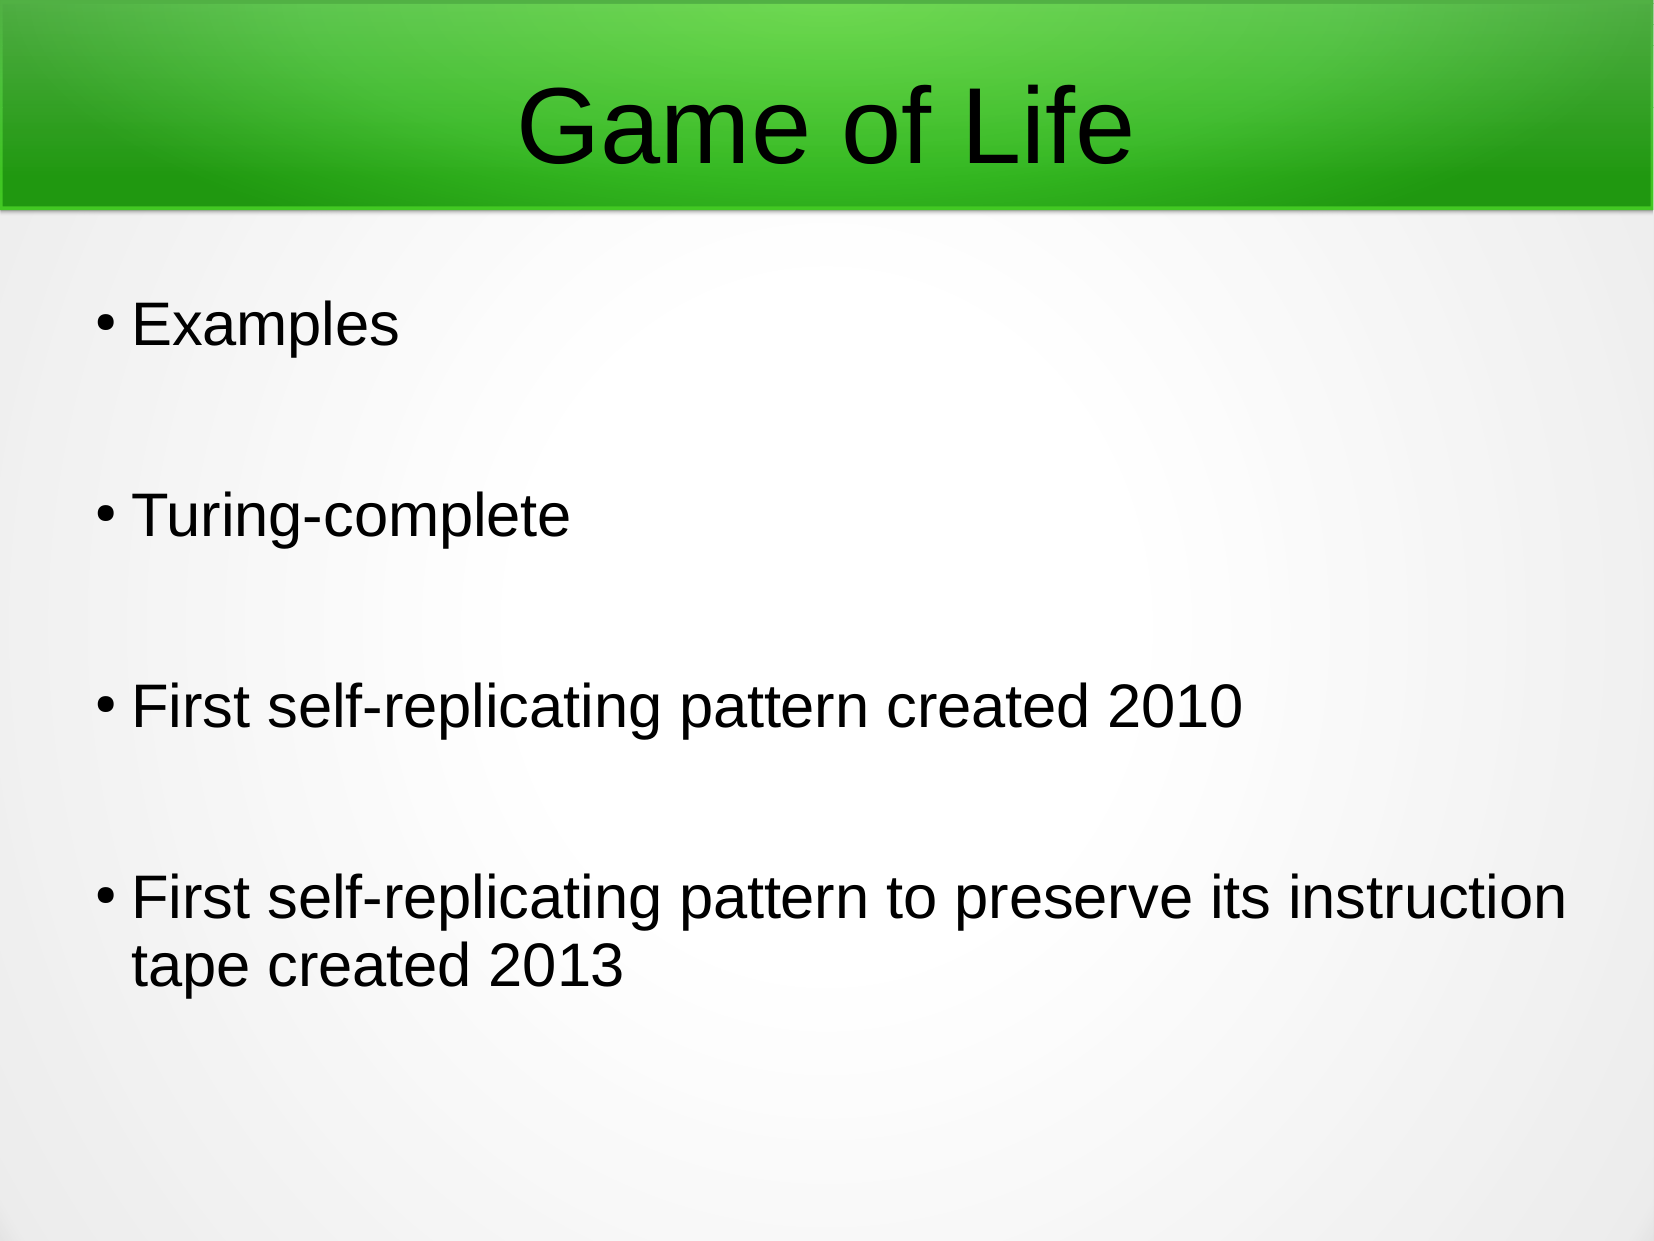

# Game of Life
Examples
Turing-complete
First self-replicating pattern created 2010
First self-replicating pattern to preserve its instruction tape created 2013